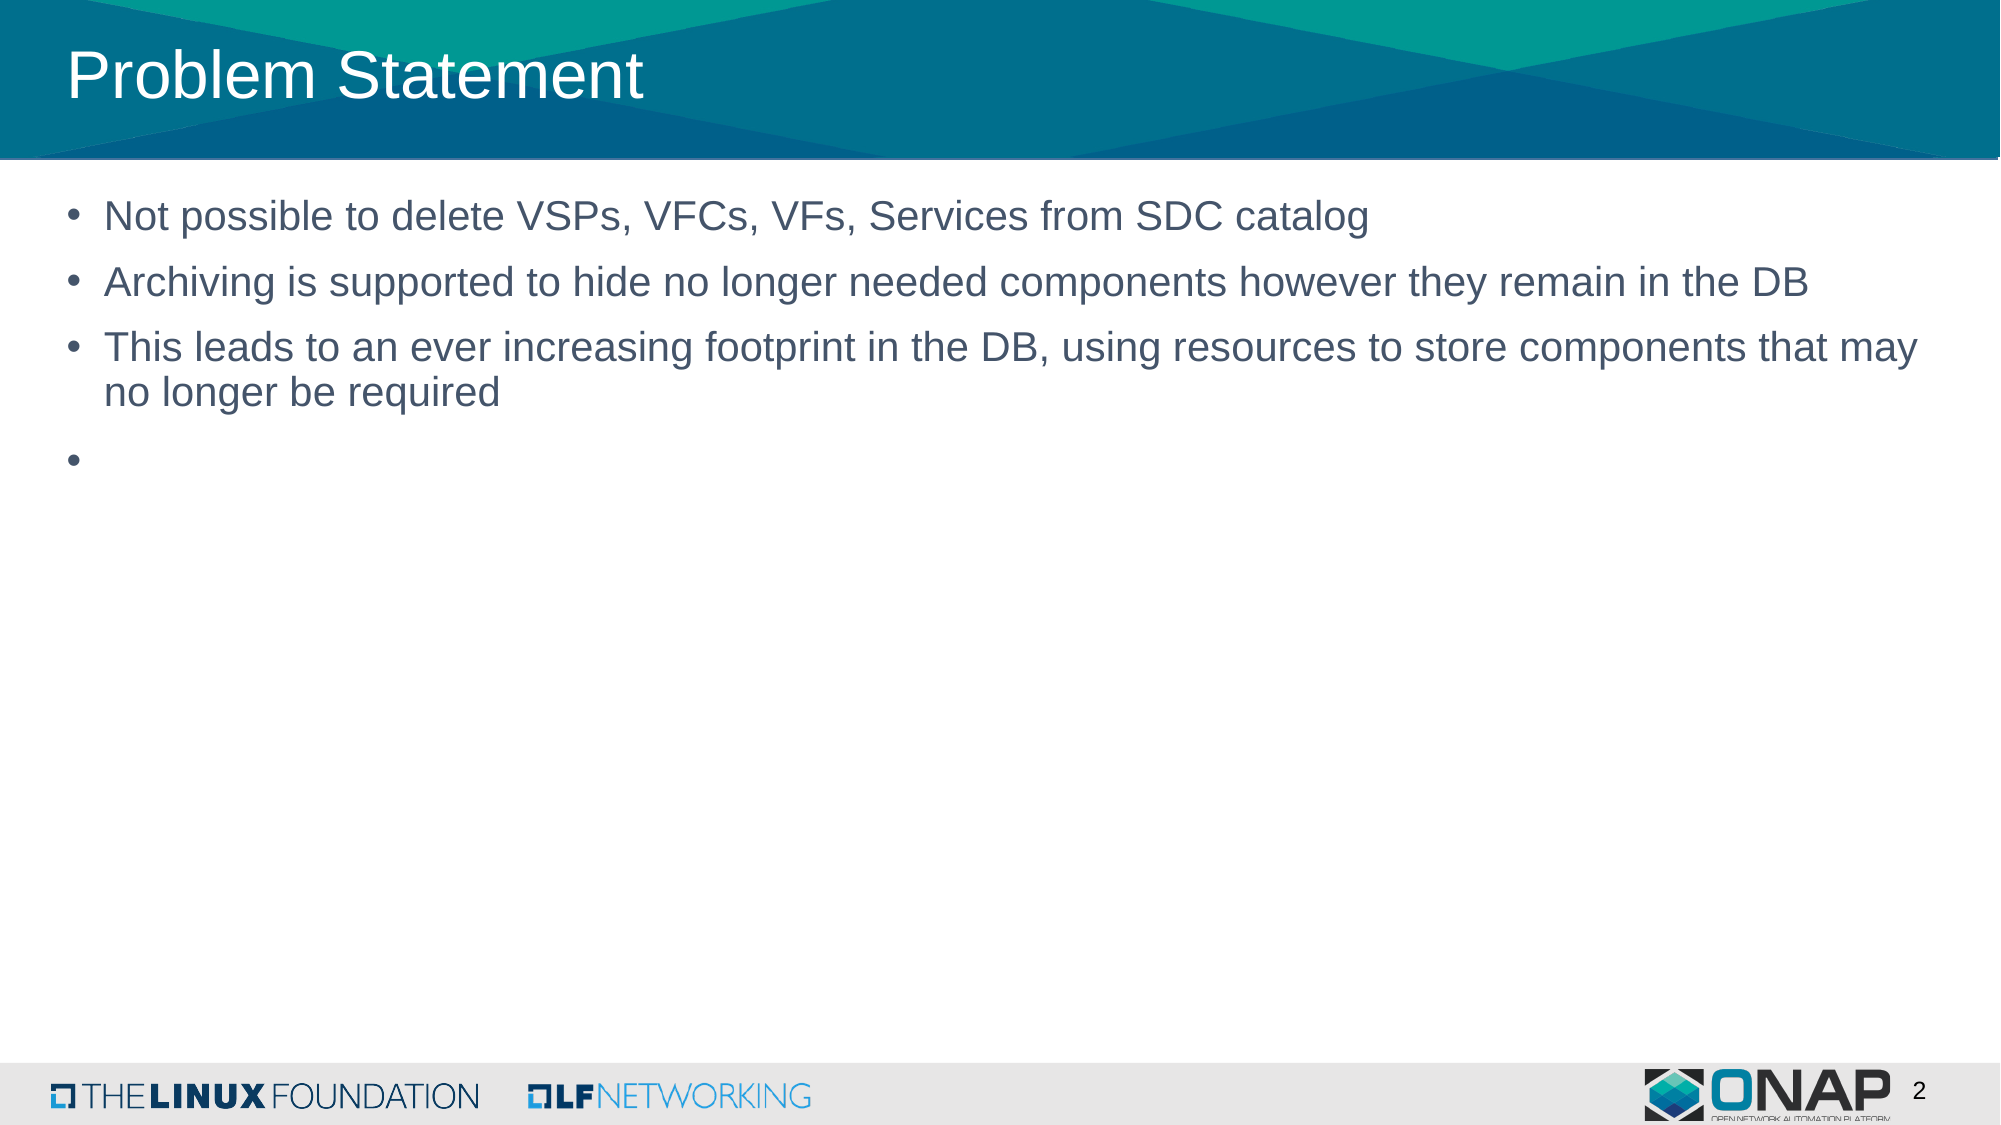

# Problem Statement
Not possible to delete VSPs, VFCs, VFs, Services from SDC catalog
Archiving is supported to hide no longer needed components however they remain in the DB
This leads to an ever increasing footprint in the DB, using resources to store components that may no longer be required